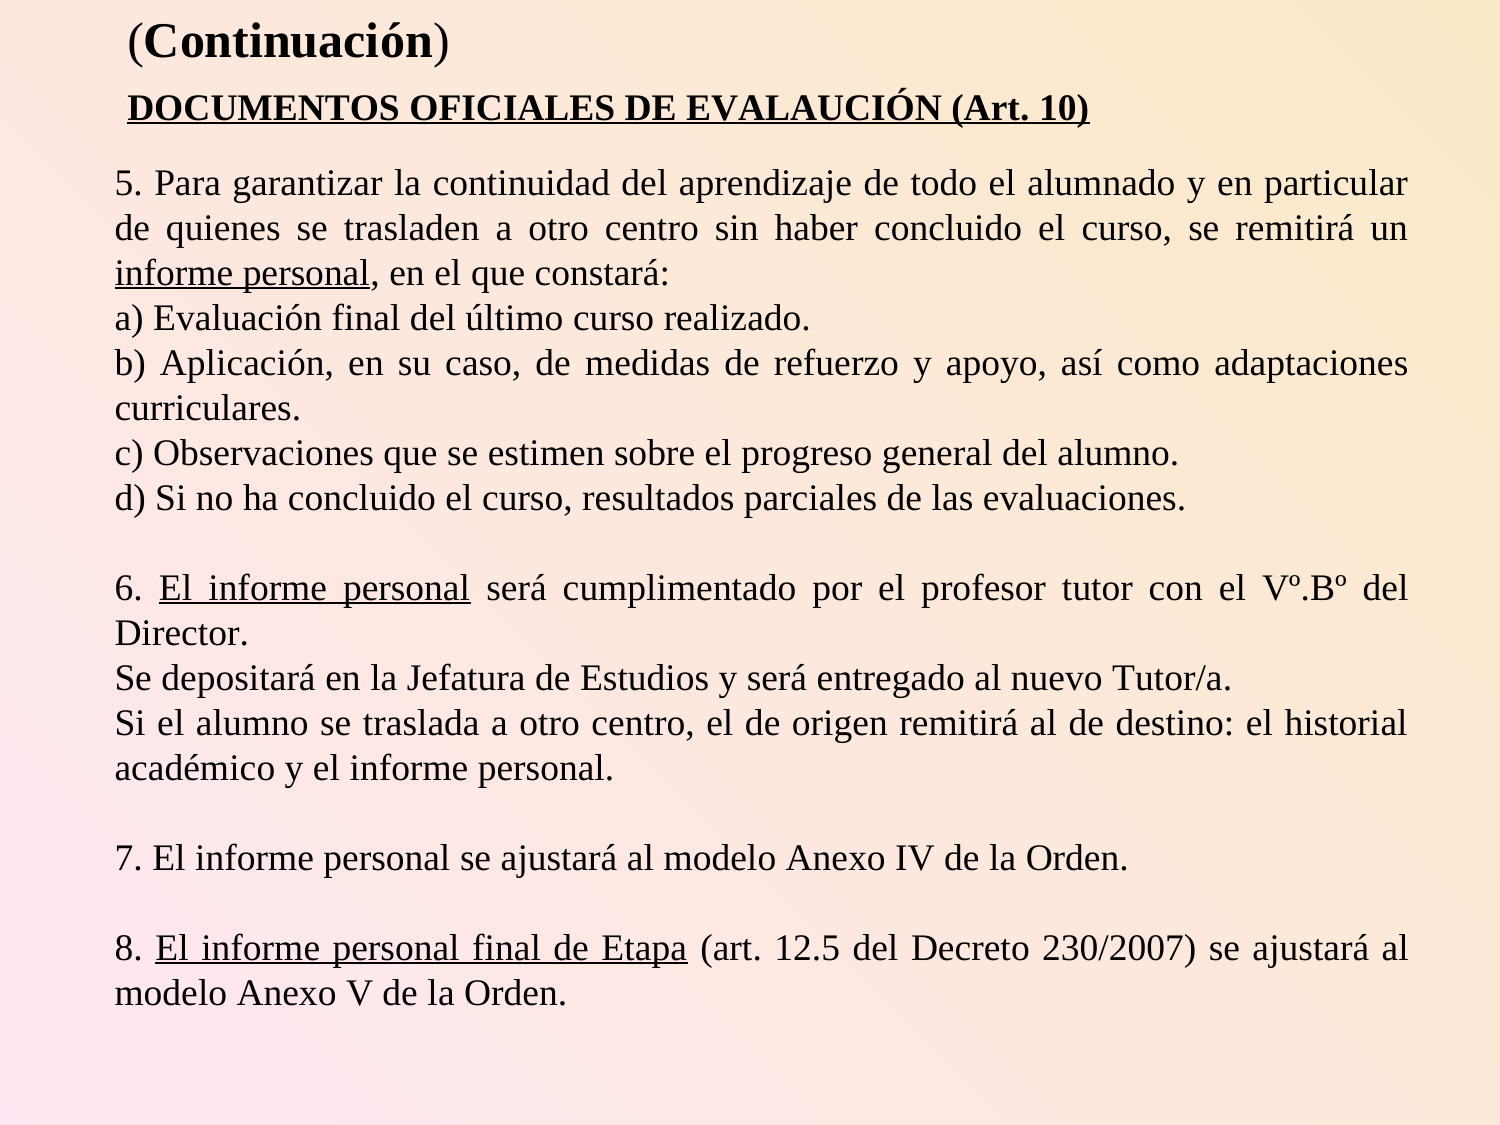

(Continuación)
DOCUMENTOS OFICIALES DE EVALAUCIÓN (Art. 10)
5. Para garantizar la continuidad del aprendizaje de todo el alumnado y en particular de quienes se trasladen a otro centro sin haber concluido el curso, se remitirá un informe personal, en el que constará:
a) Evaluación final del último curso realizado.
b) Aplicación, en su caso, de medidas de refuerzo y apoyo, así como adaptaciones curriculares.
c) Observaciones que se estimen sobre el progreso general del alumno.
d) Si no ha concluido el curso, resultados parciales de las evaluaciones.
6. El informe personal será cumplimentado por el profesor tutor con el Vº.Bº del Director.
Se depositará en la Jefatura de Estudios y será entregado al nuevo Tutor/a.
Si el alumno se traslada a otro centro, el de origen remitirá al de destino: el historial académico y el informe personal.
7. El informe personal se ajustará al modelo Anexo IV de la Orden.
8. El informe personal final de Etapa (art. 12.5 del Decreto 230/2007) se ajustará al modelo Anexo V de la Orden.